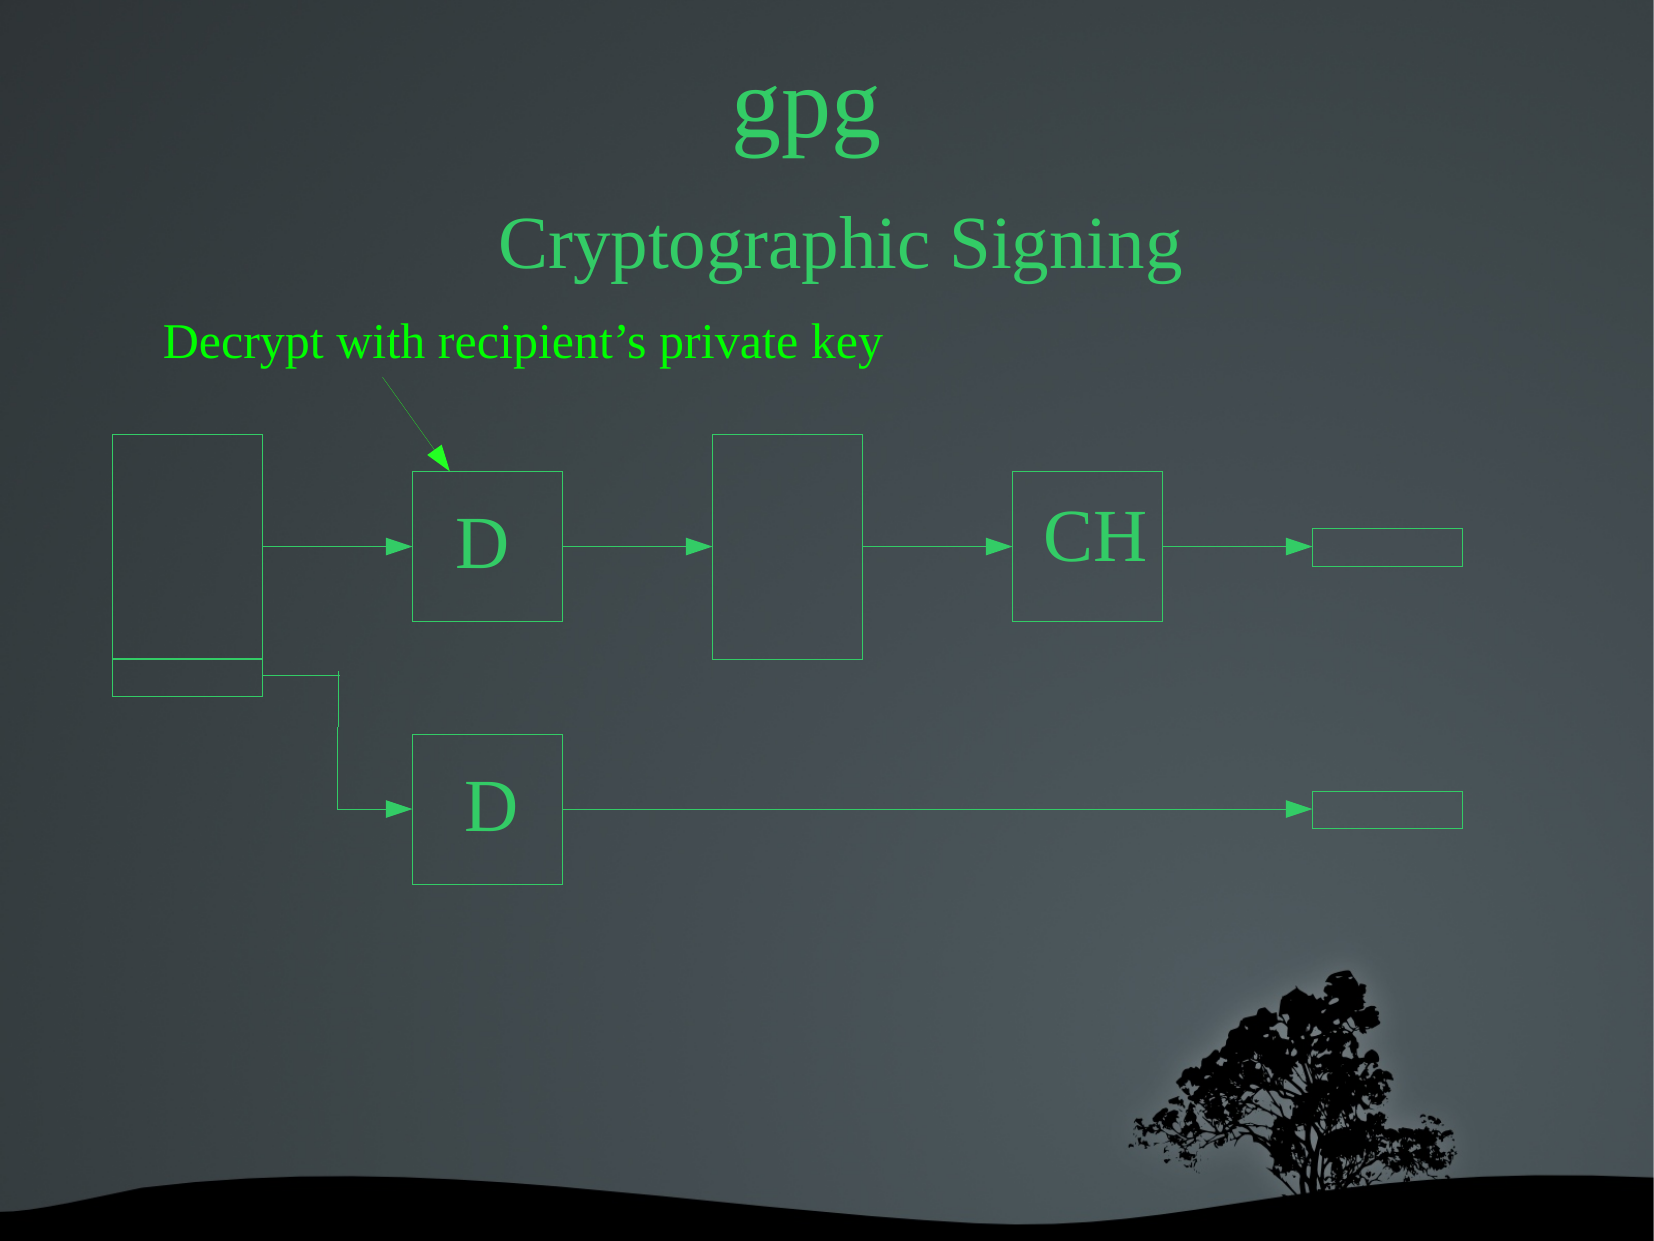

gpg
Cryptographic Signing
Decrypt with recipient’s private key
CH
D
D